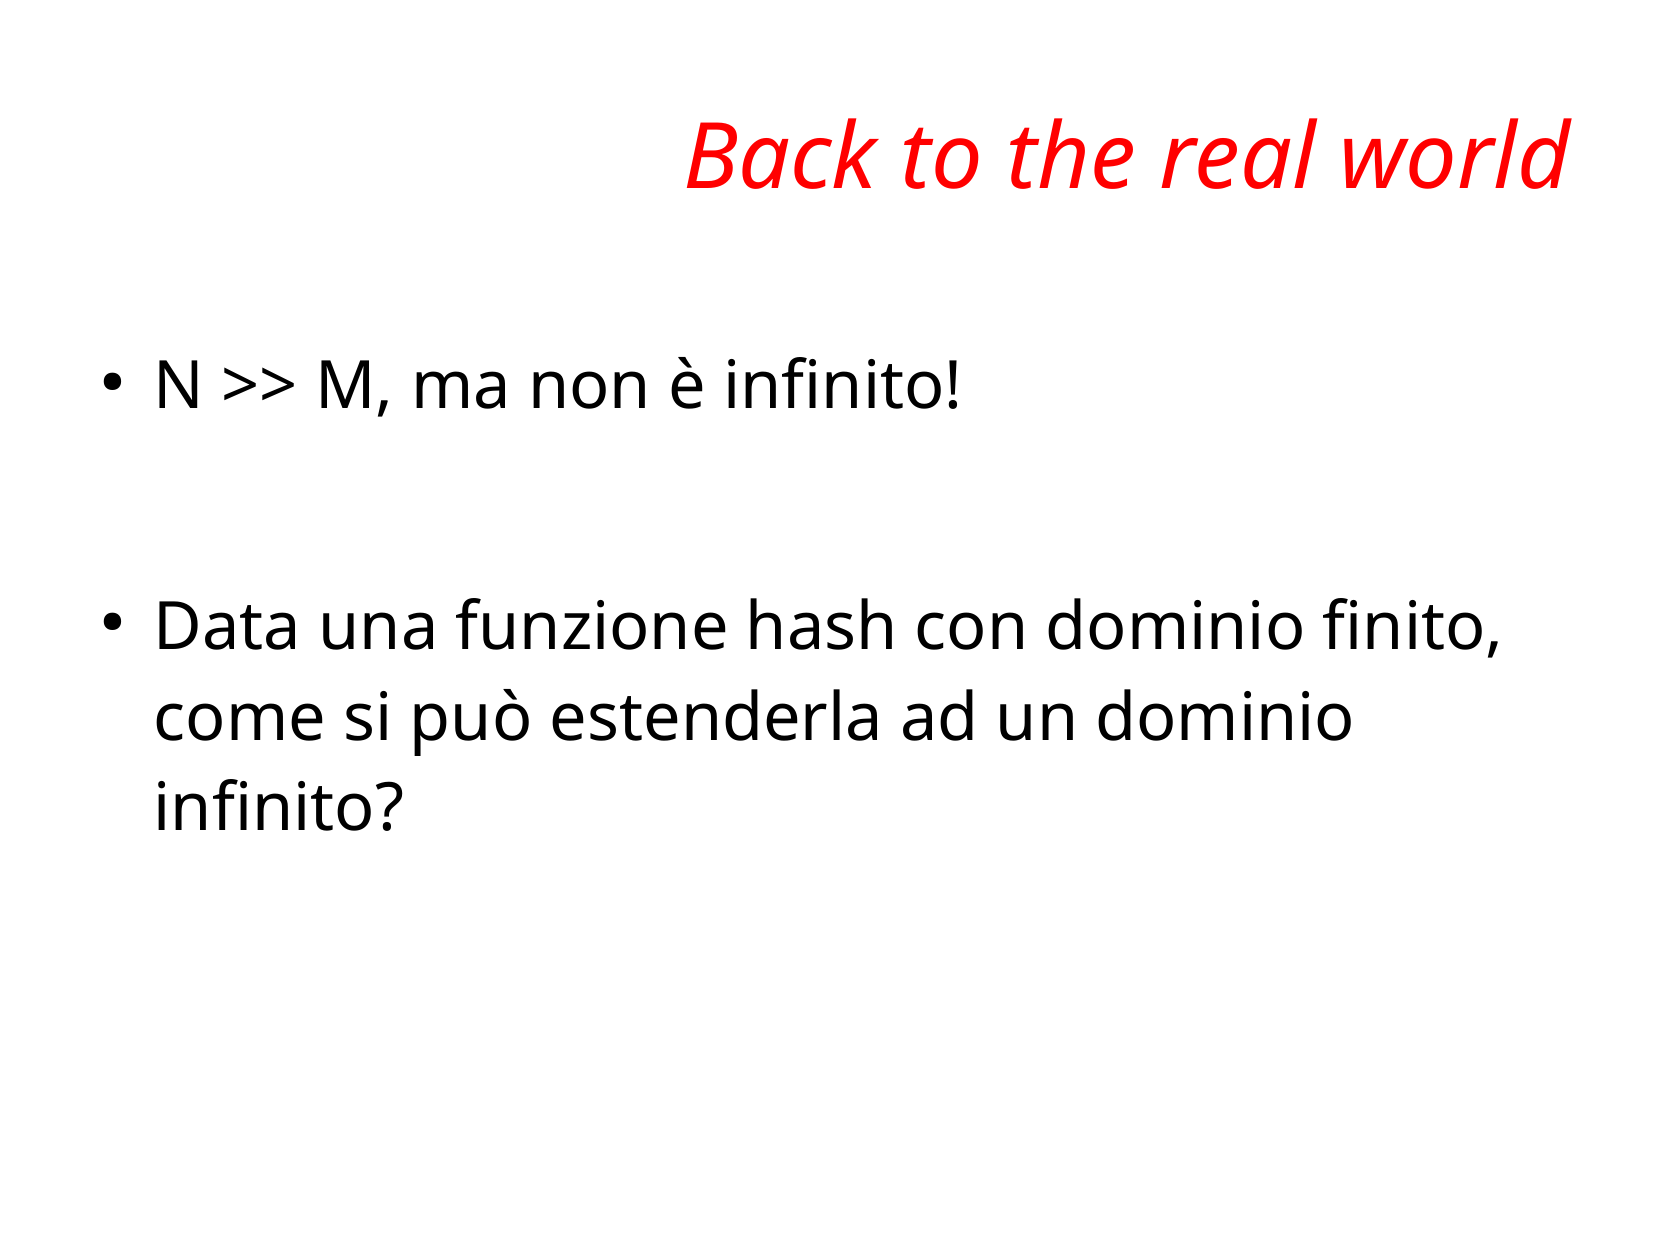

# Back to the real world
N >> M, ma non è infinito!
Data una funzione hash con dominio finito, come si può estenderla ad un dominio infinito?